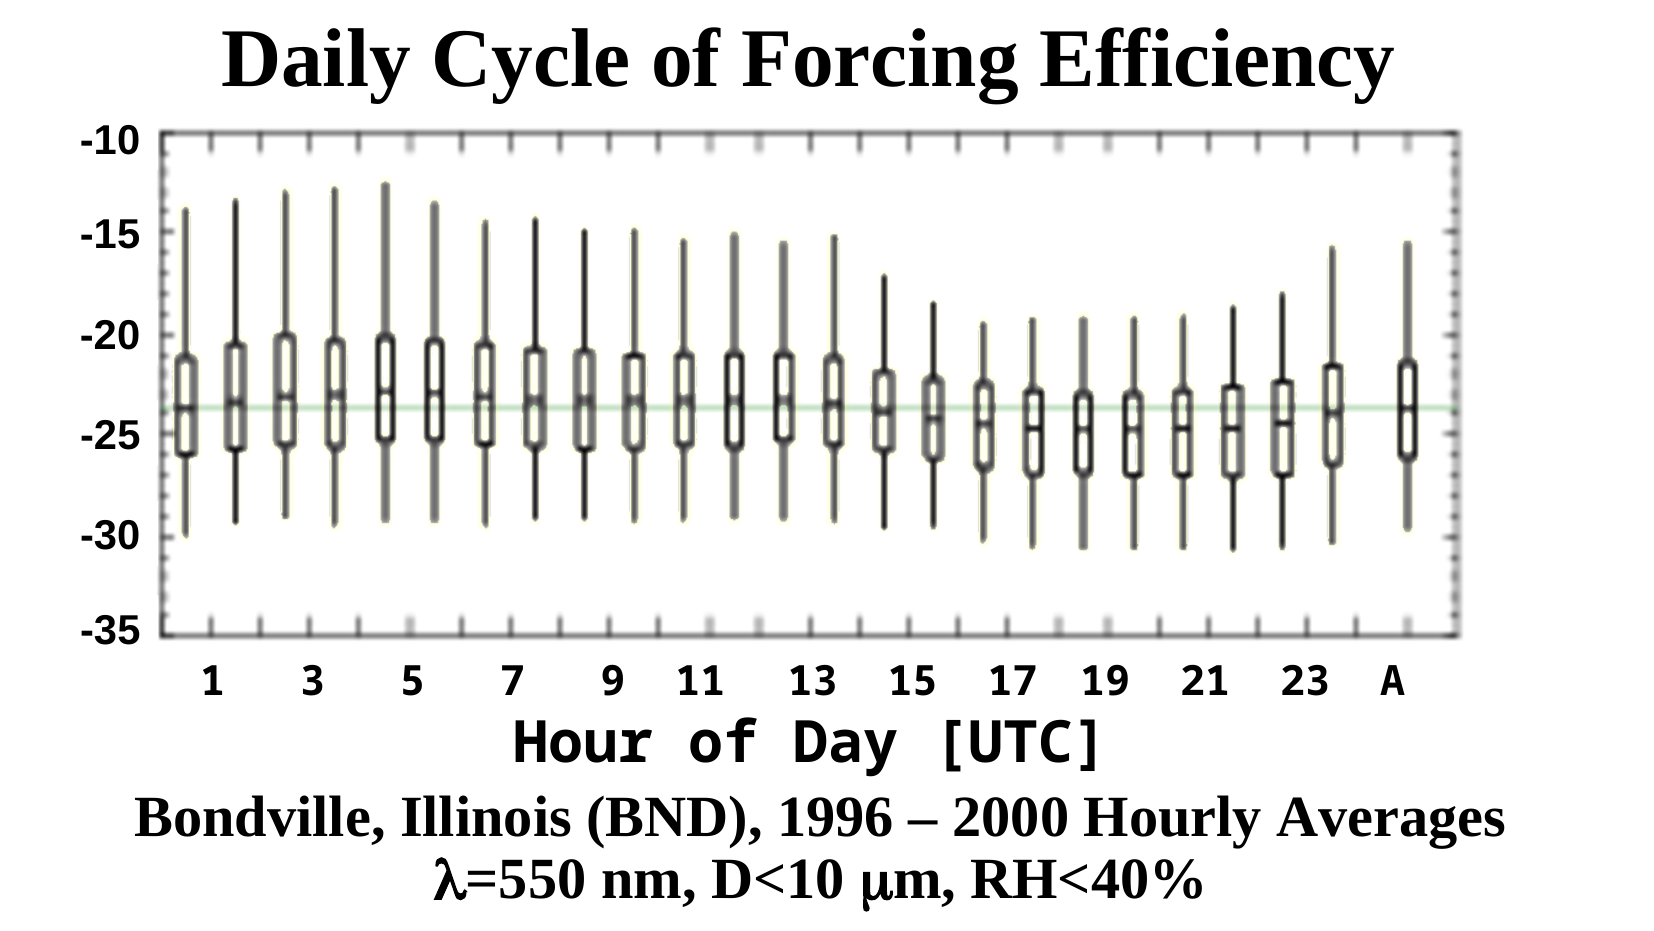

# Daily Cycle of Forcing Efficiency
-10
-15
-20
-25
-30
-35
 1 3 5 7 9 11 13 15 17 19 21 23 A
Hour of Day [UTC]
Bondville, Illinois (BND), 1996 – 2000 Hourly Averages
=550 nm, D<10 m, RH<40%